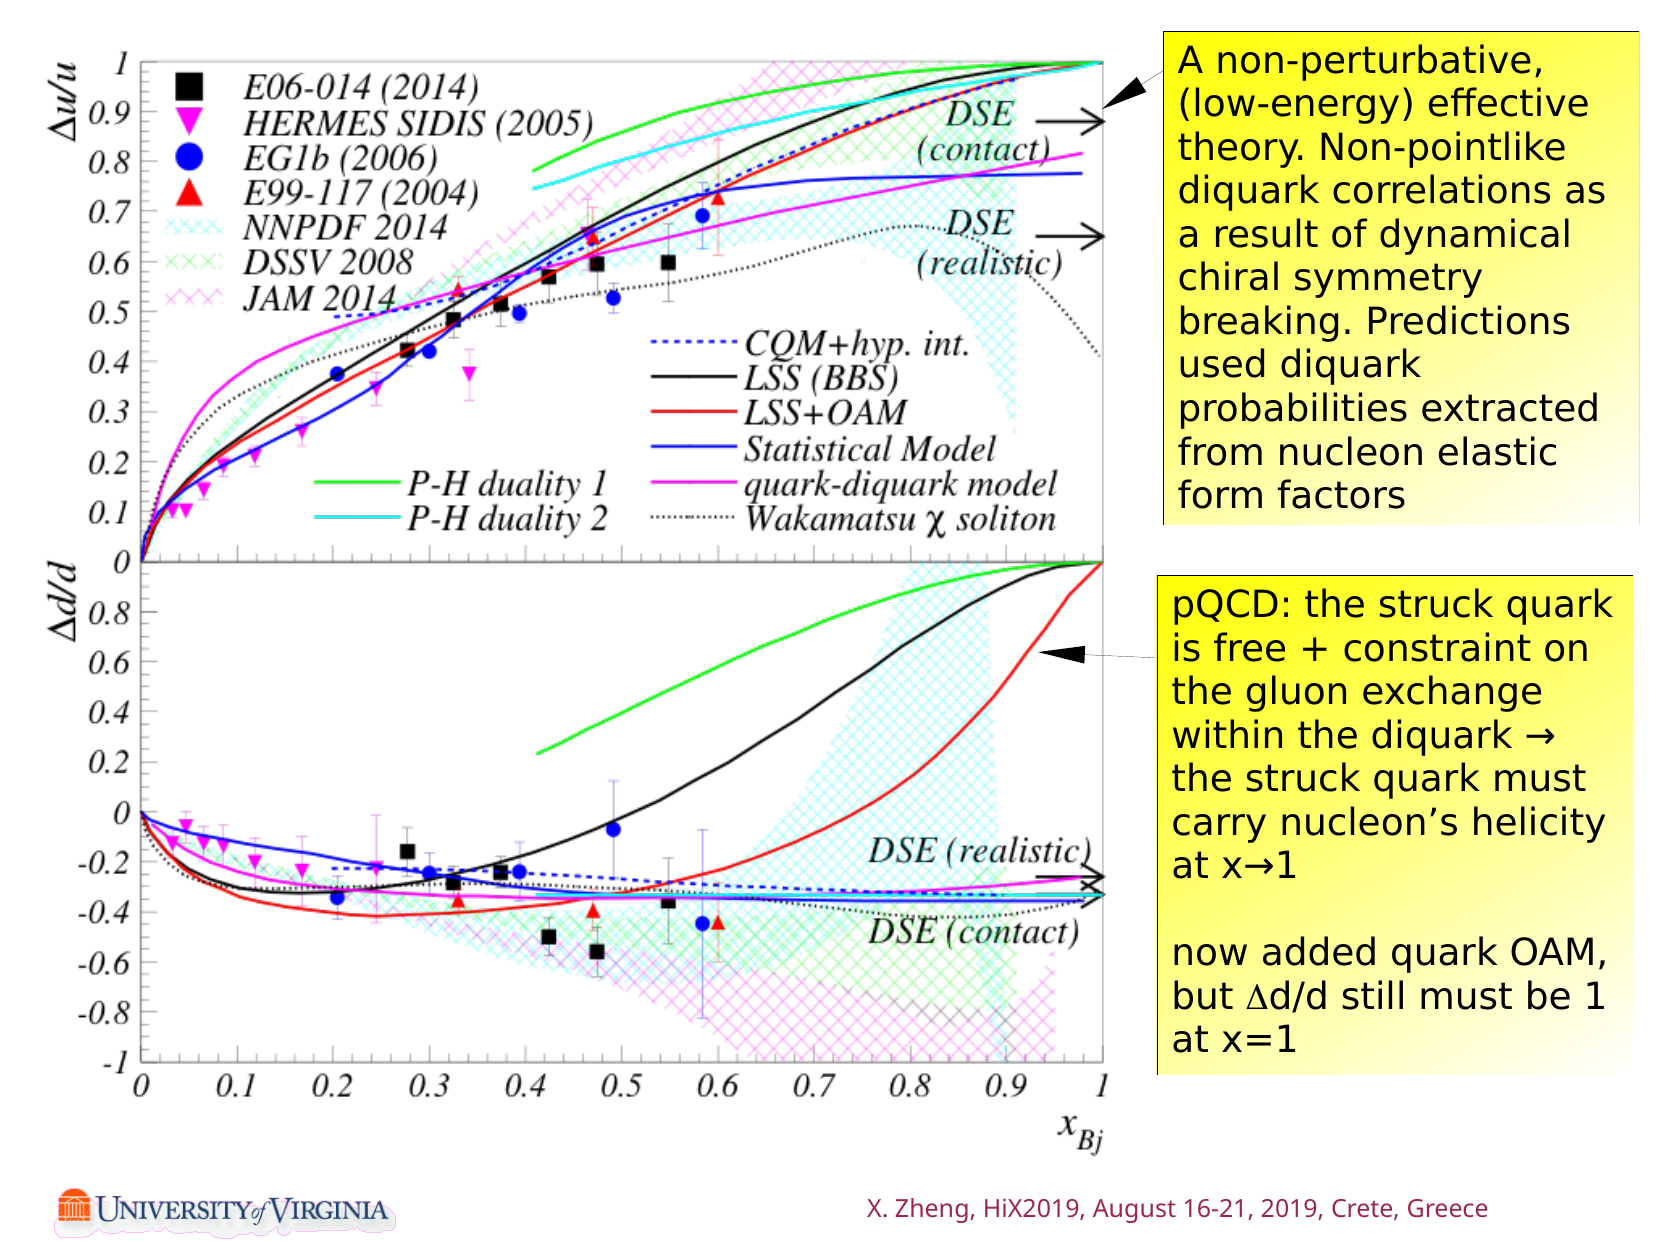

A non-perturbative, (low-energy) effective theory. Non-pointlike diquark correlations as a result of dynamical chiral symmetry breaking. Predictions used diquark probabilities extracted from nucleon elastic form factors
pQCD: the struck quark is free + constraint on the gluon exchange within the diquark → the struck quark must carry nucleon’s helicity at x→1
now added quark OAM, but Dd/d still must be 1 at x=1